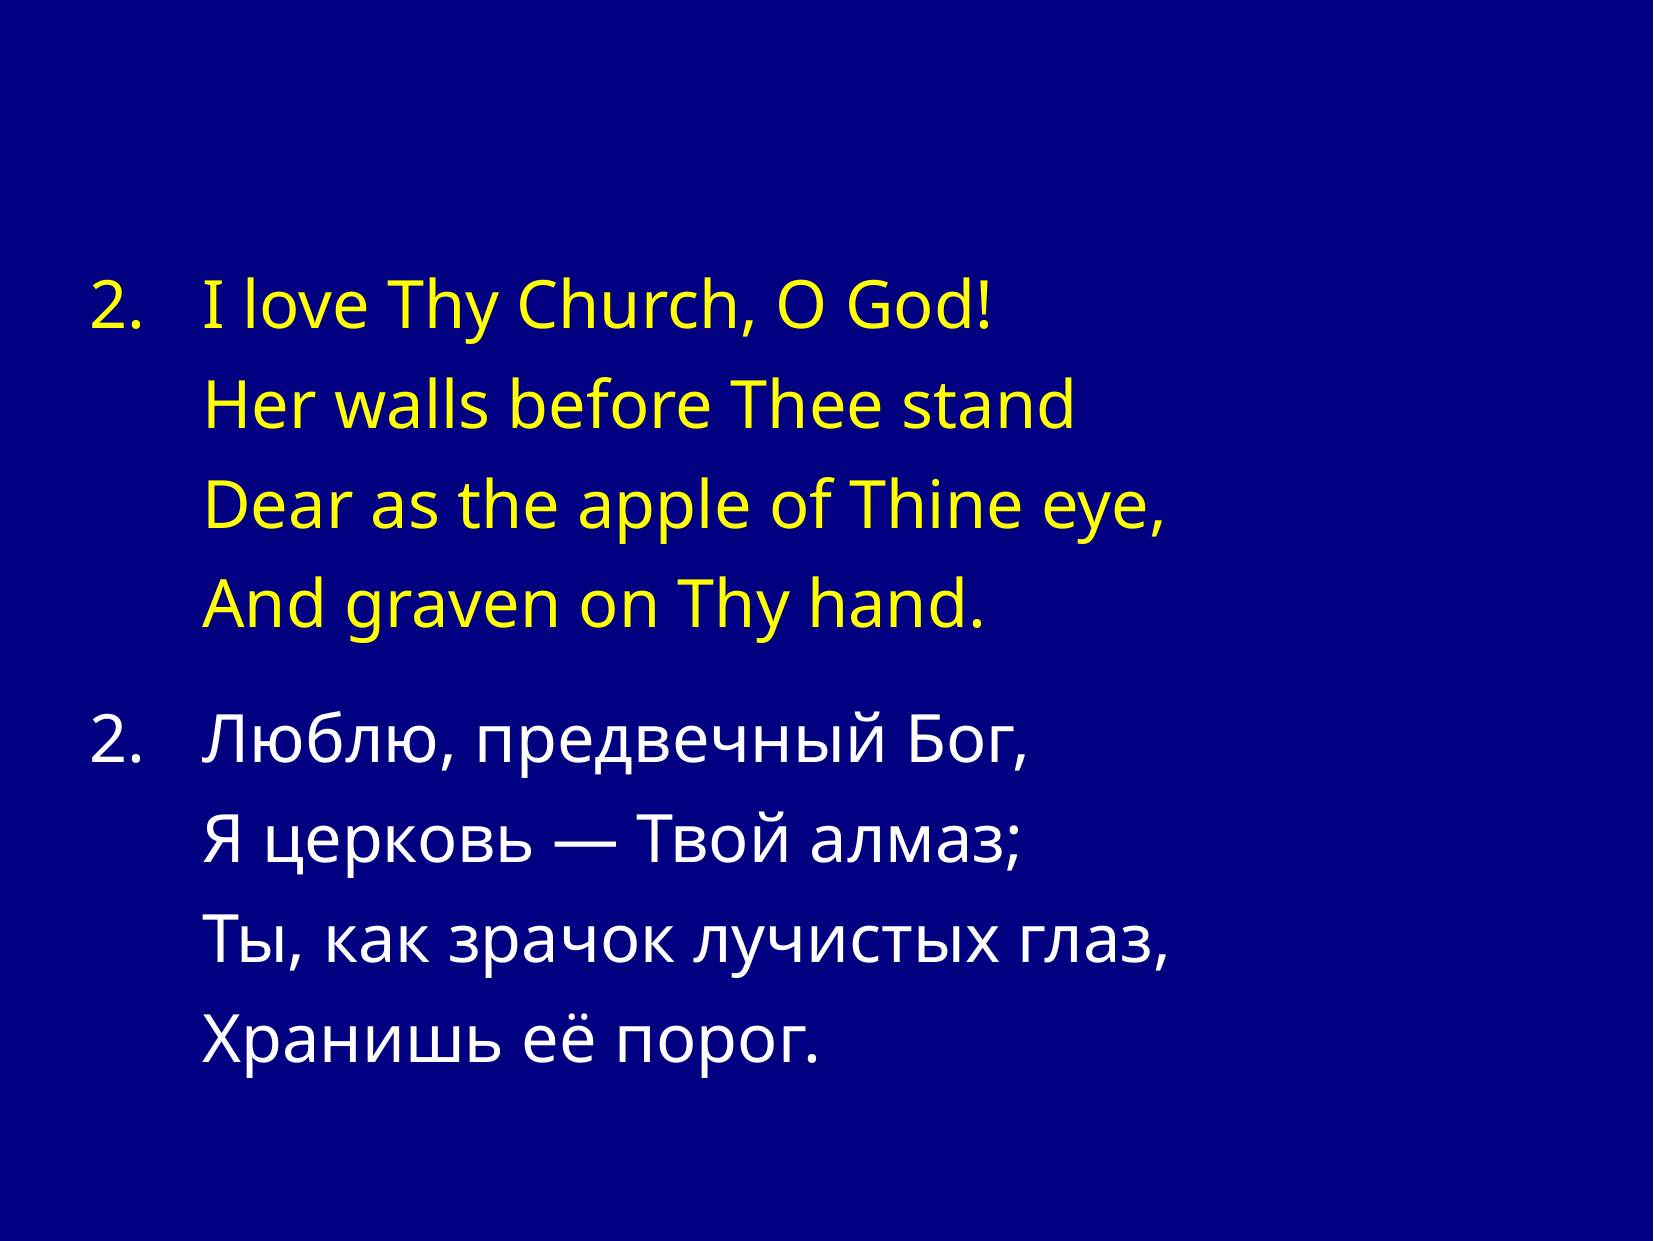

2.	I love Thy Church, O God!
	Her walls before Thee stand
	Dear as the apple of Thine eye,
	And graven on Thy hand.
2.	Люблю, предвечный Бог,
	Я церковь — Твой алмаз;
	Ты, как зрачок лучистых глаз,
	Хранишь её порог.